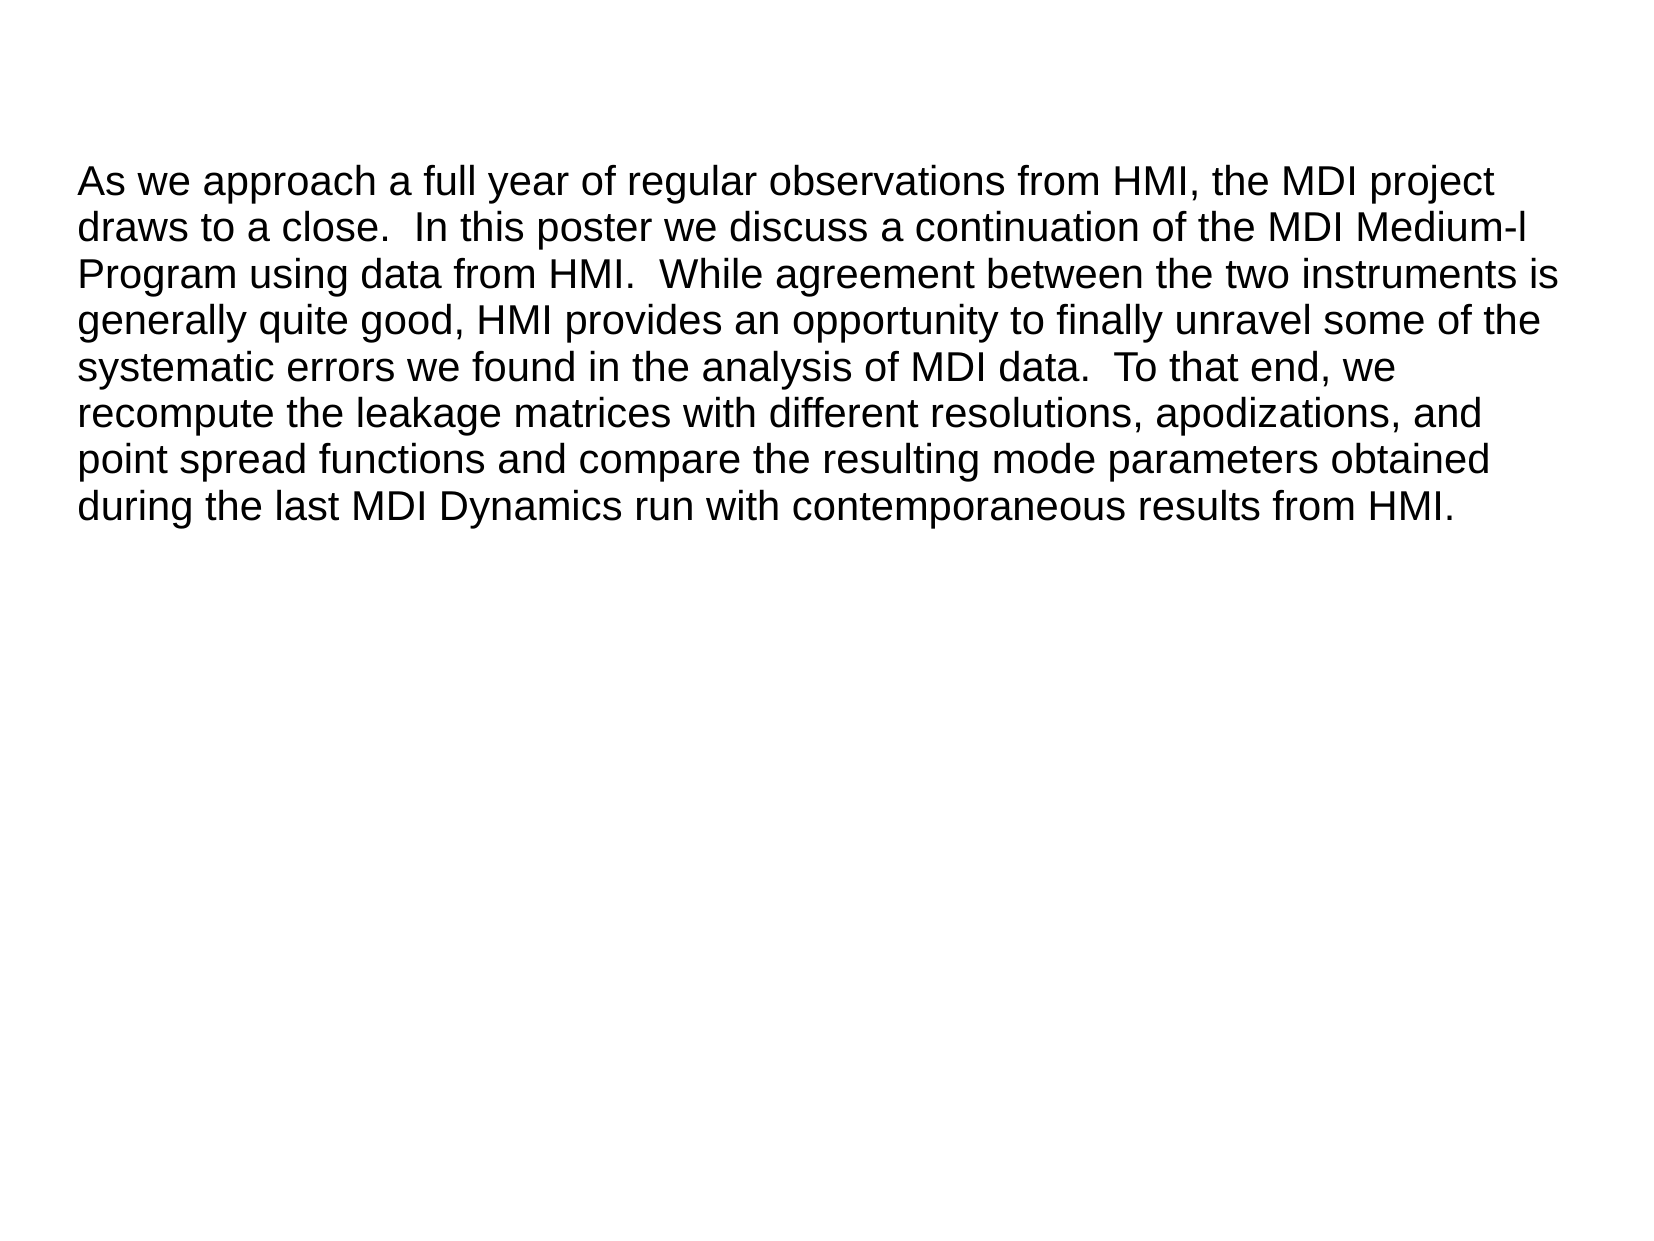

As we approach a full year of regular observations from HMI, the MDI project draws to a close. In this poster we discuss a continuation of the MDI Medium-l Program using data from HMI. While agreement between the two instruments is generally quite good, HMI provides an opportunity to finally unravel some of the systematic errors we found in the analysis of MDI data. To that end, we recompute the leakage matrices with different resolutions, apodizations, and point spread functions and compare the resulting mode parameters obtained during the last MDI Dynamics run with contemporaneous results from HMI.